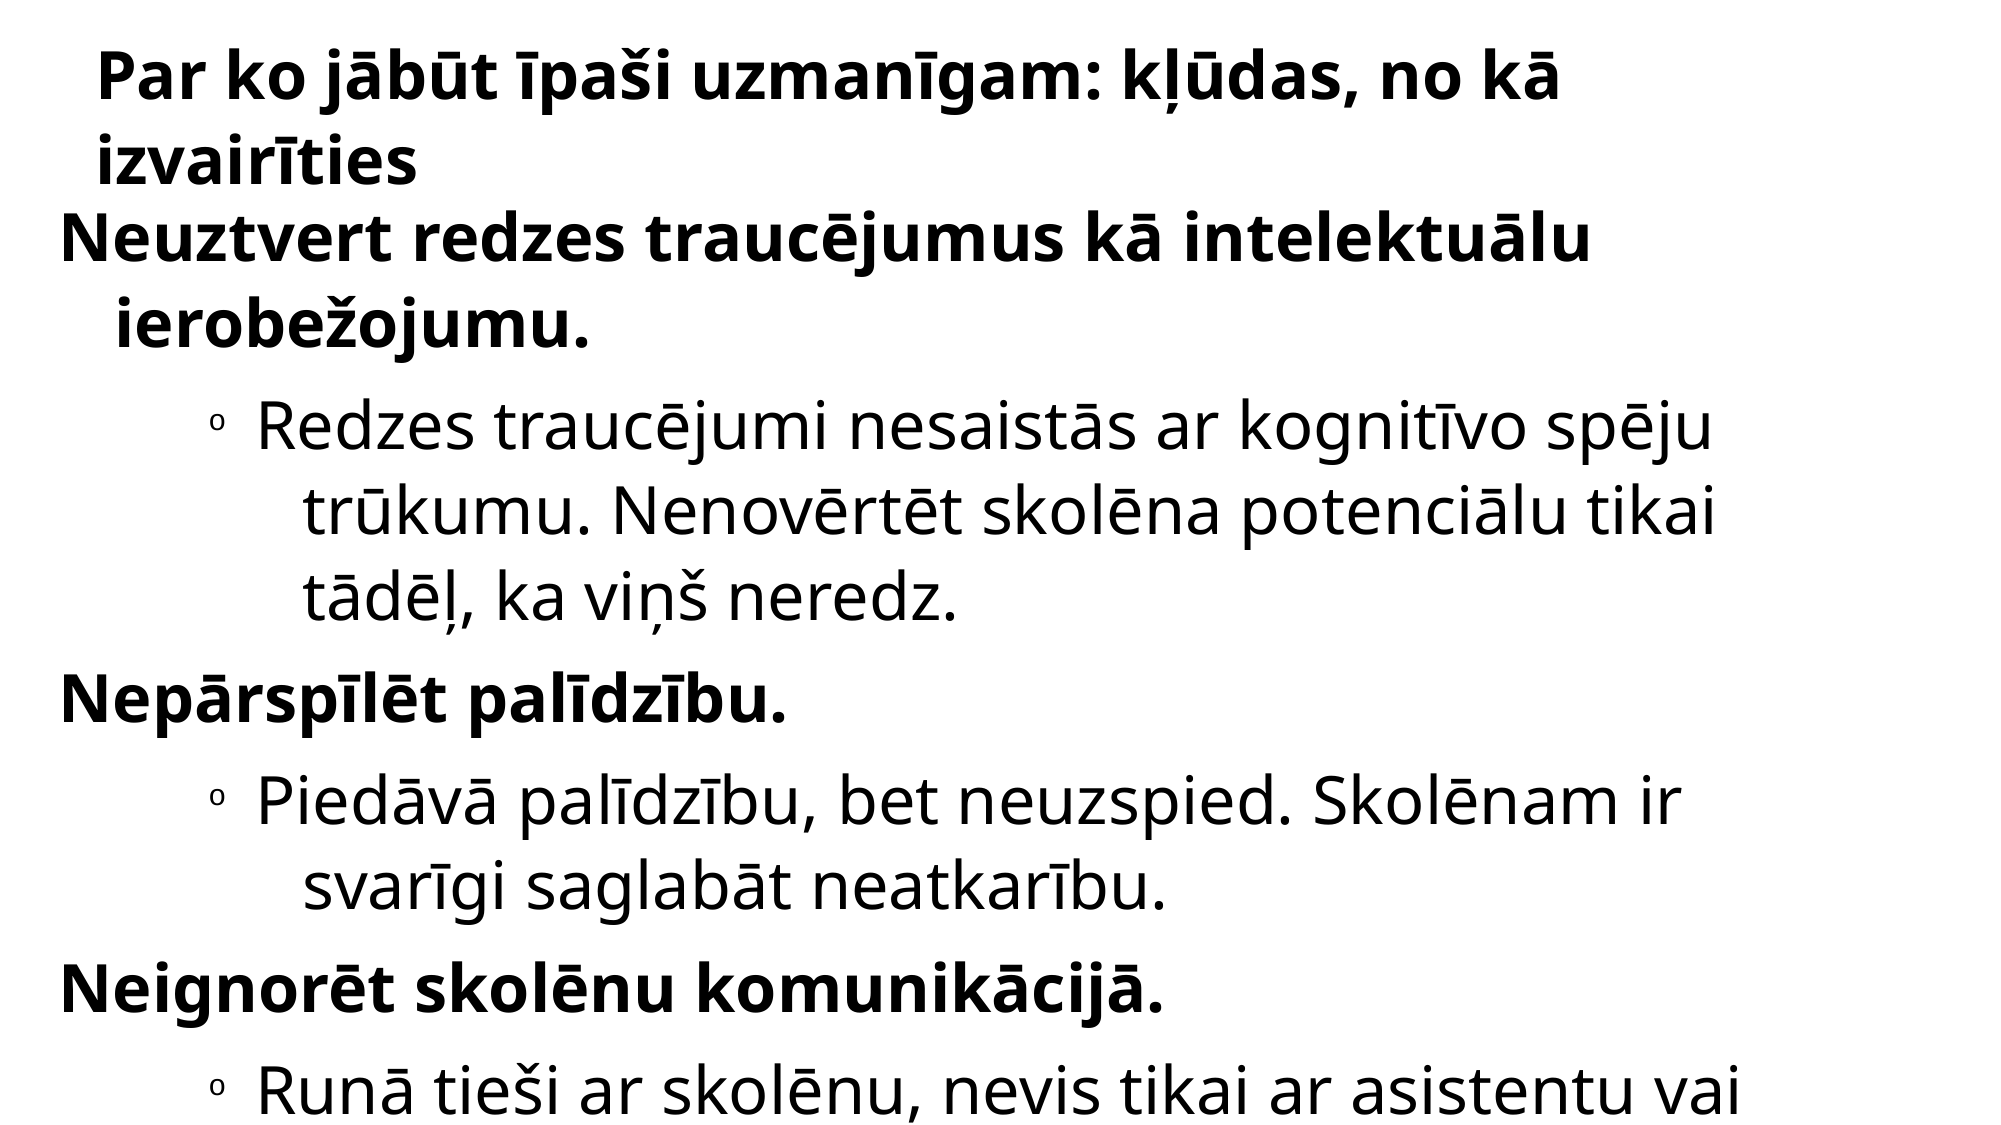

Par ko jābūt īpaši uzmanīgam: kļūdas, no kā izvairīties
Neuztvert redzes traucējumus kā intelektuālu ierobežojumu.
Redzes traucējumi nesaistās ar kognitīvo spēju trūkumu. Nenovērtēt skolēna potenciālu tikai tādēļ, ka viņš neredz.
Nepārspīlēt palīdzību.
Piedāvā palīdzību, bet neuzspied. Skolēnam ir svarīgi saglabāt neatkarību.
Neignorēt skolēnu komunikācijā.
Runā tieši ar skolēnu, nevis tikai ar asistentu vai pavadošo personu.